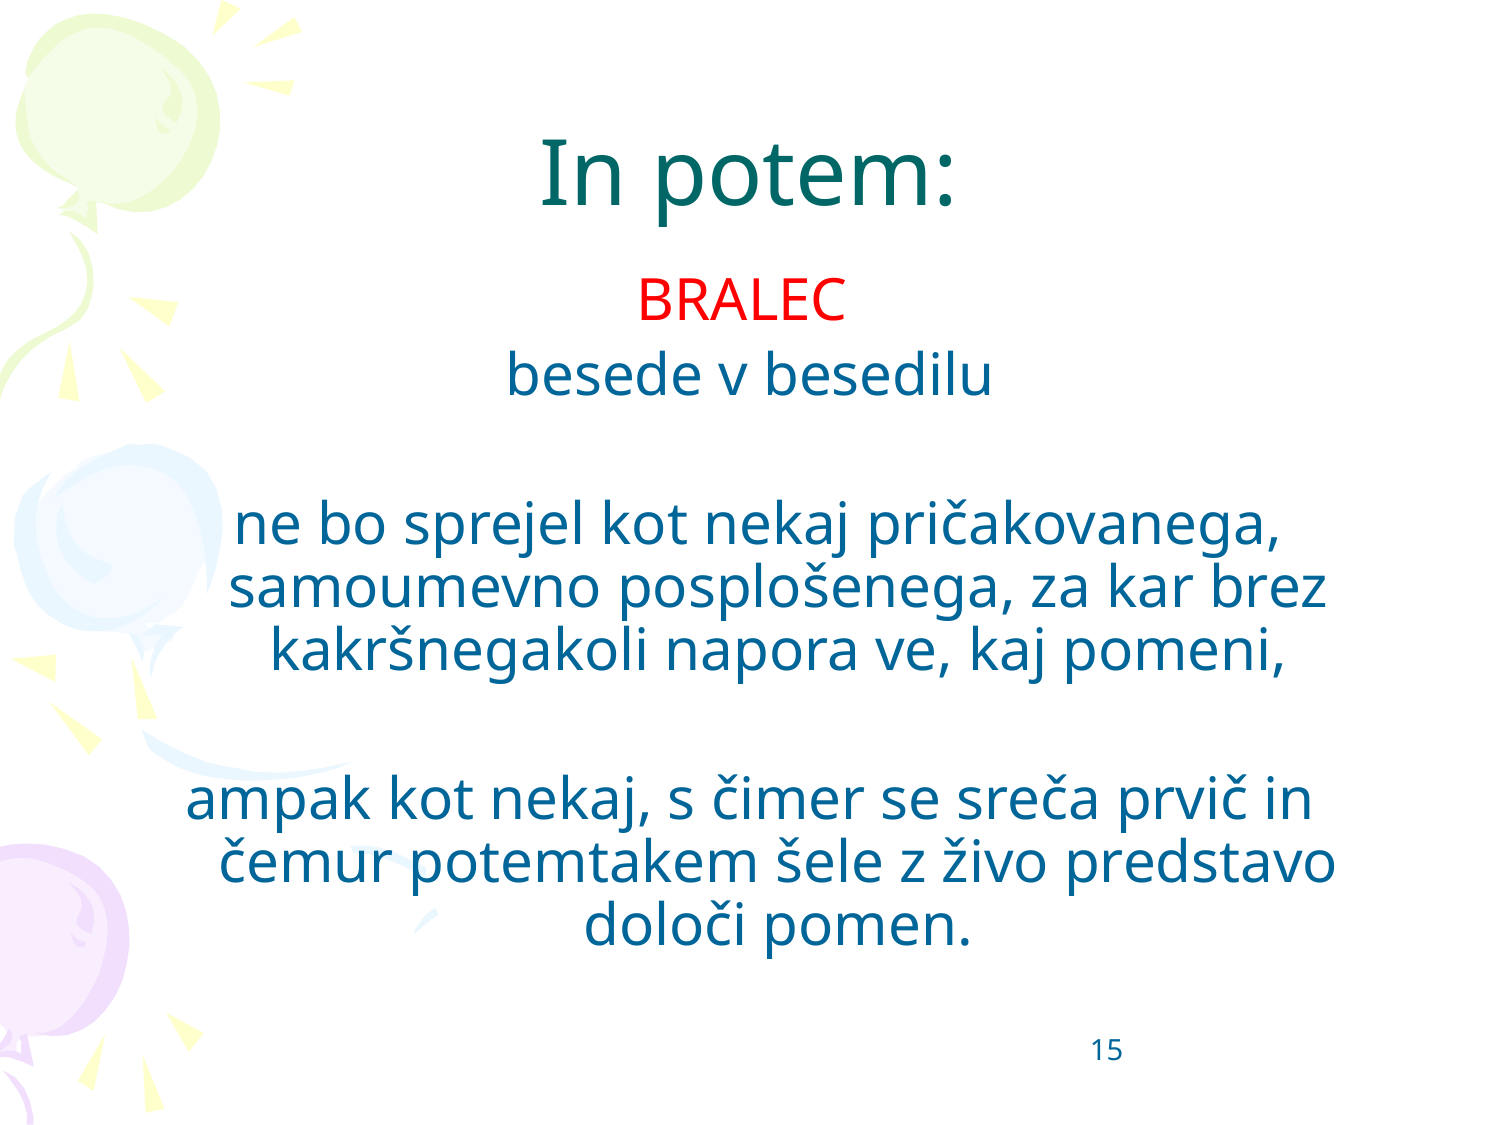

# In potem:
BRALEC
besede v besedilu
 ne bo sprejel kot nekaj pričakovanega, samoumevno posplošenega, za kar brez kakršnegakoli napora ve, kaj pomeni,
ampak kot nekaj, s čimer se sreča prvič in čemur potemtakem šele z živo predstavo določi pomen.